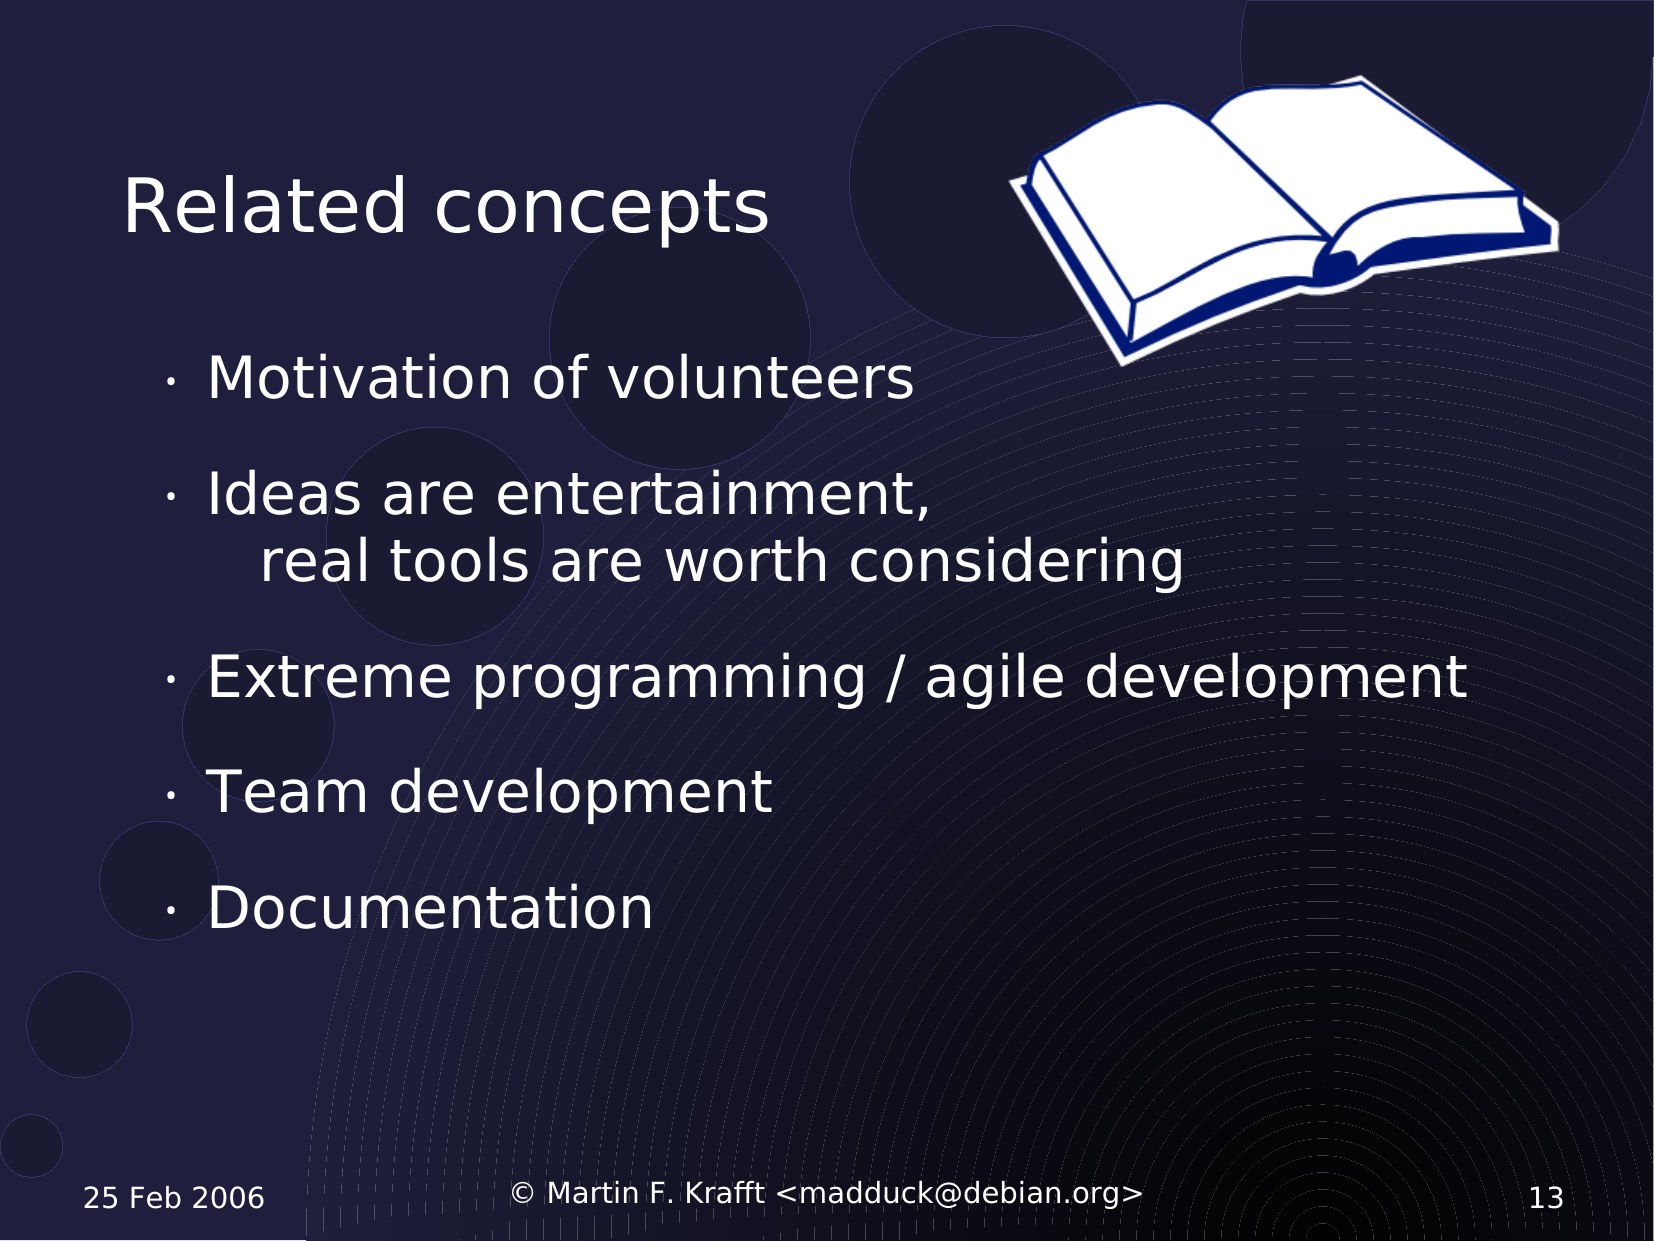

# Related concepts
Motivation of volunteers
Ideas are entertainment,
real tools are worth considering
Extreme programming / agile development
Team development
Documentation
© Martin F. Krafft <madduck@debian.org>
25 Feb 2006
13